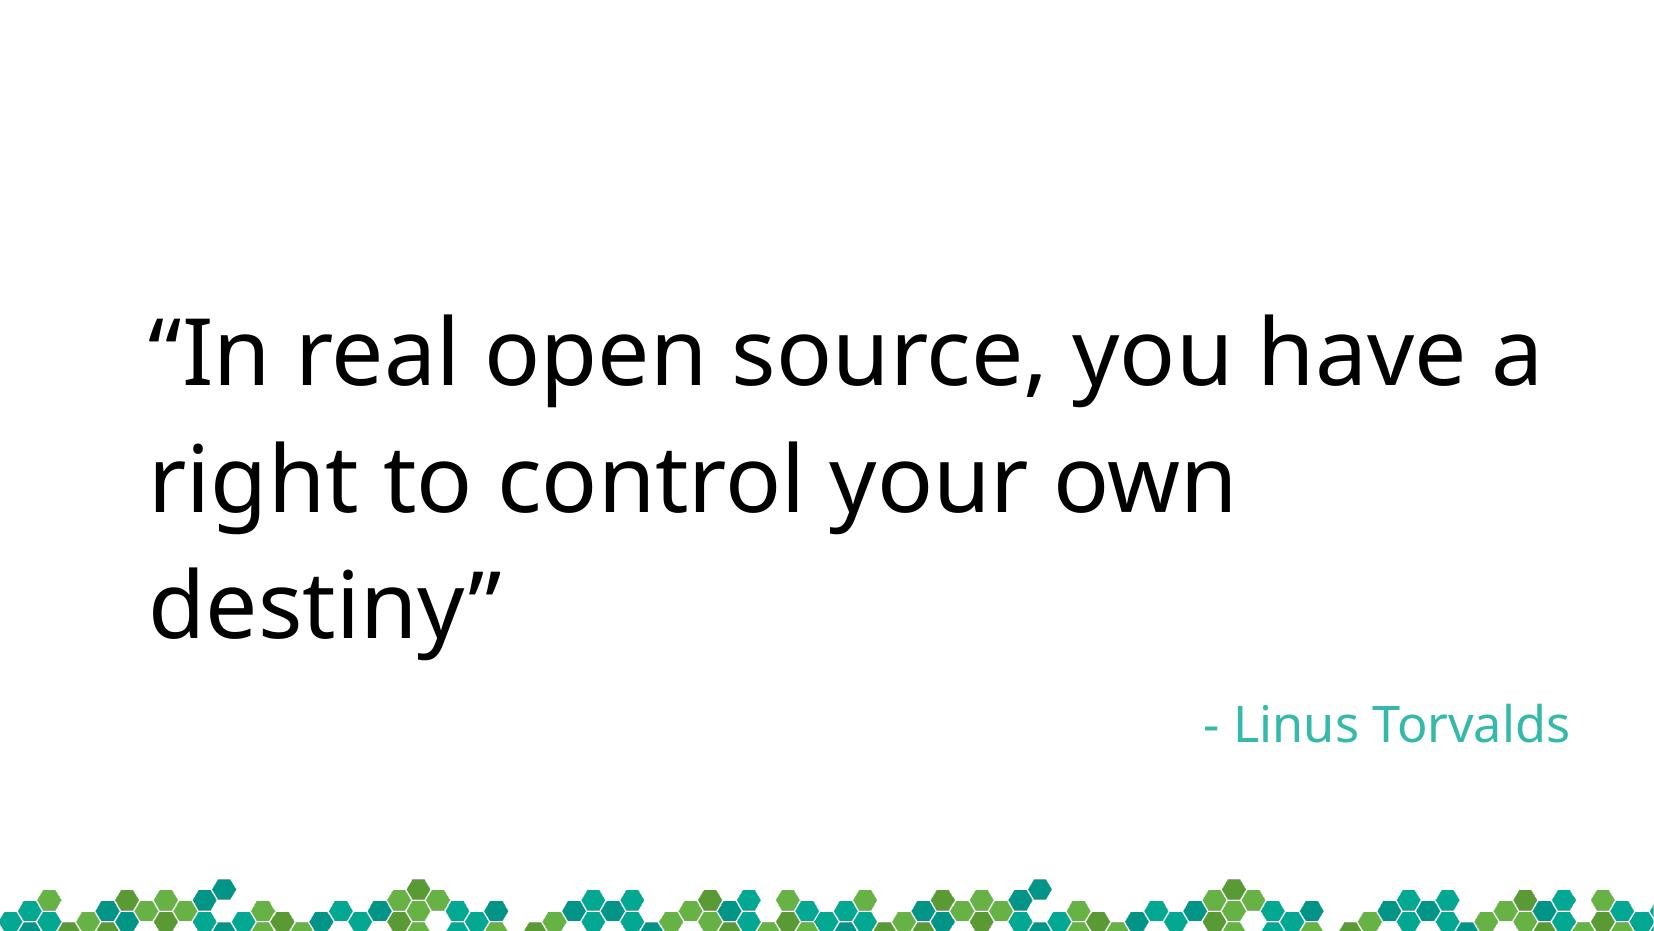

# “In real open source, you have a right to control your own destiny”
- Linus Torvalds